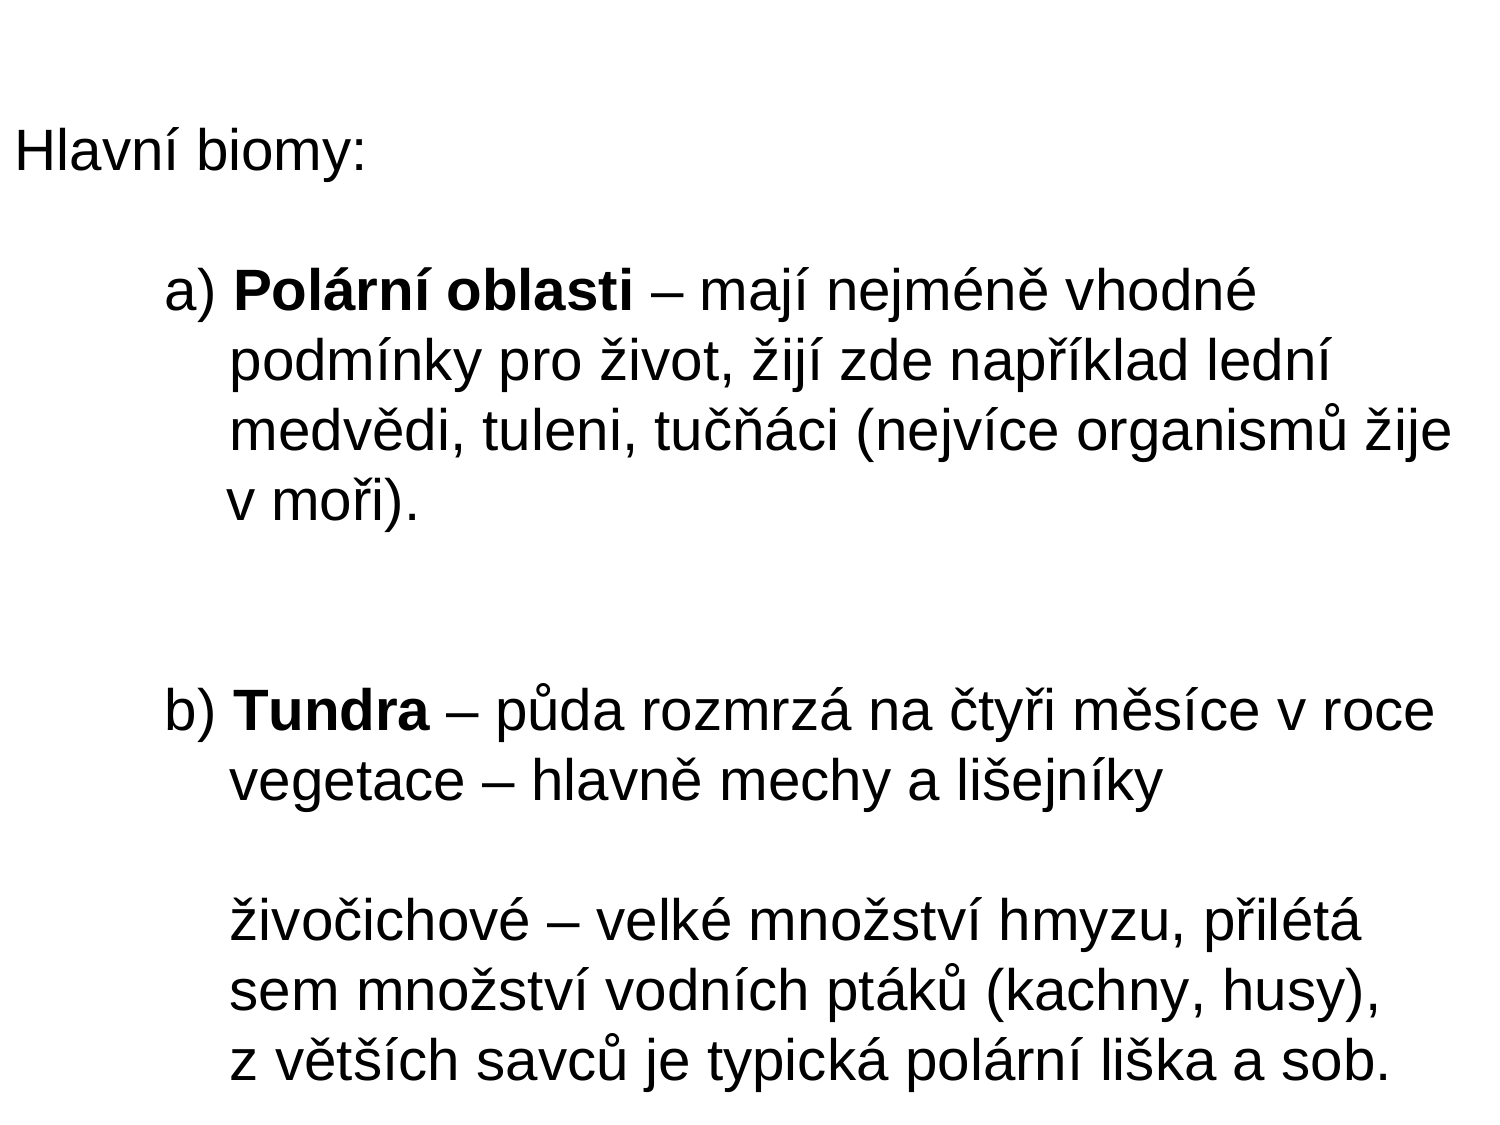

Hlavní biomy:
	a) Polární oblasti – mají nejméně vhodné 	 podmínky pro život, žijí zde například lední 	 	 medvědi, tuleni, tučňáci (nejvíce organismů žije
 v moři).
	b) Tundra – půda rozmrzá na čtyři měsíce v roce 	 vegetace – hlavně mechy a lišejníky 	 	 živočichové – velké množství hmyzu, přilétá 	 sem množství vodních ptáků (kachny, husy),
	 z větších savců je typická polární liška a sob.